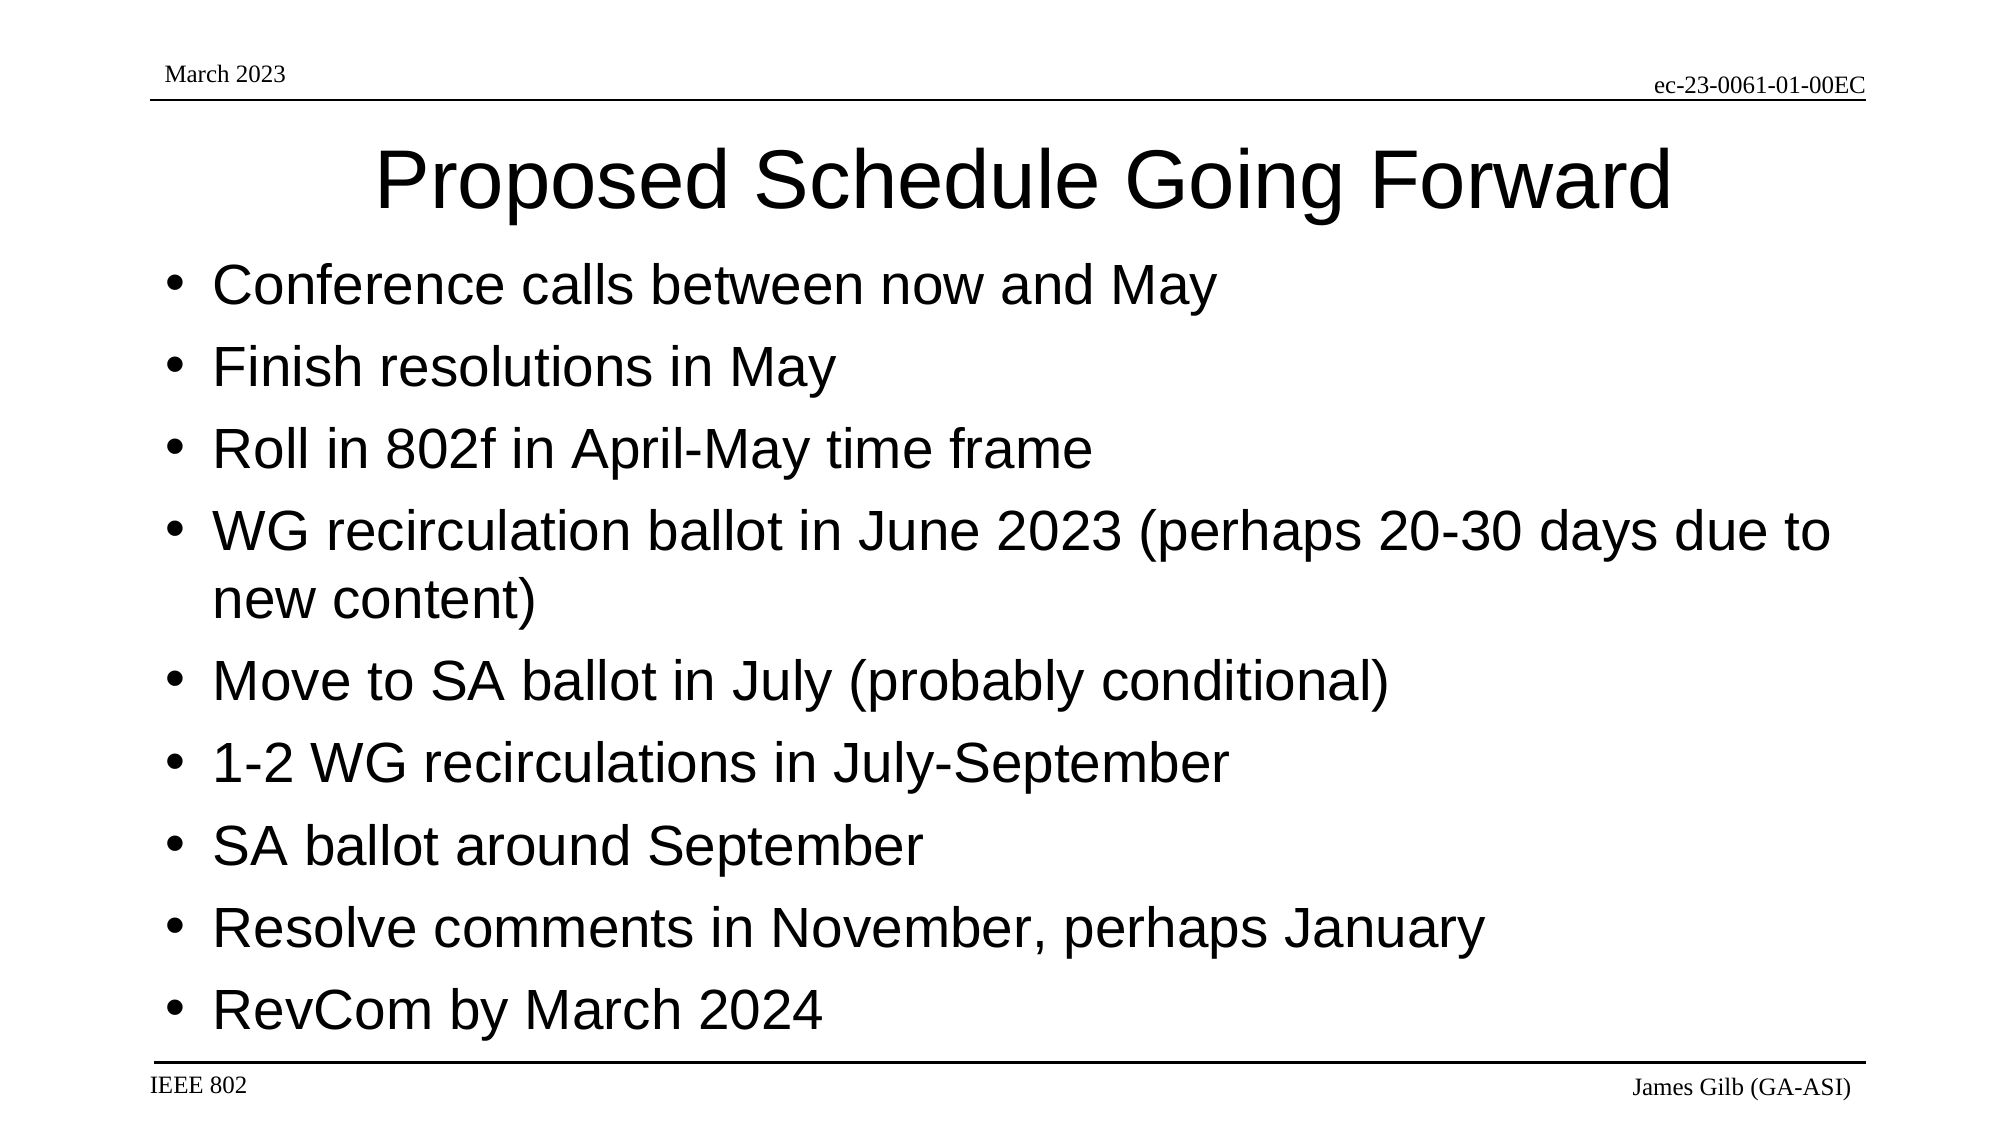

# Proposed Schedule Going Forward
Conference calls between now and May
Finish resolutions in May
Roll in 802f in April-May time frame
WG recirculation ballot in June 2023 (perhaps 20-30 days due to new content)
Move to SA ballot in July (probably conditional)
1-2 WG recirculations in July-September
SA ballot around September
Resolve comments in November, perhaps January
RevCom by March 2024